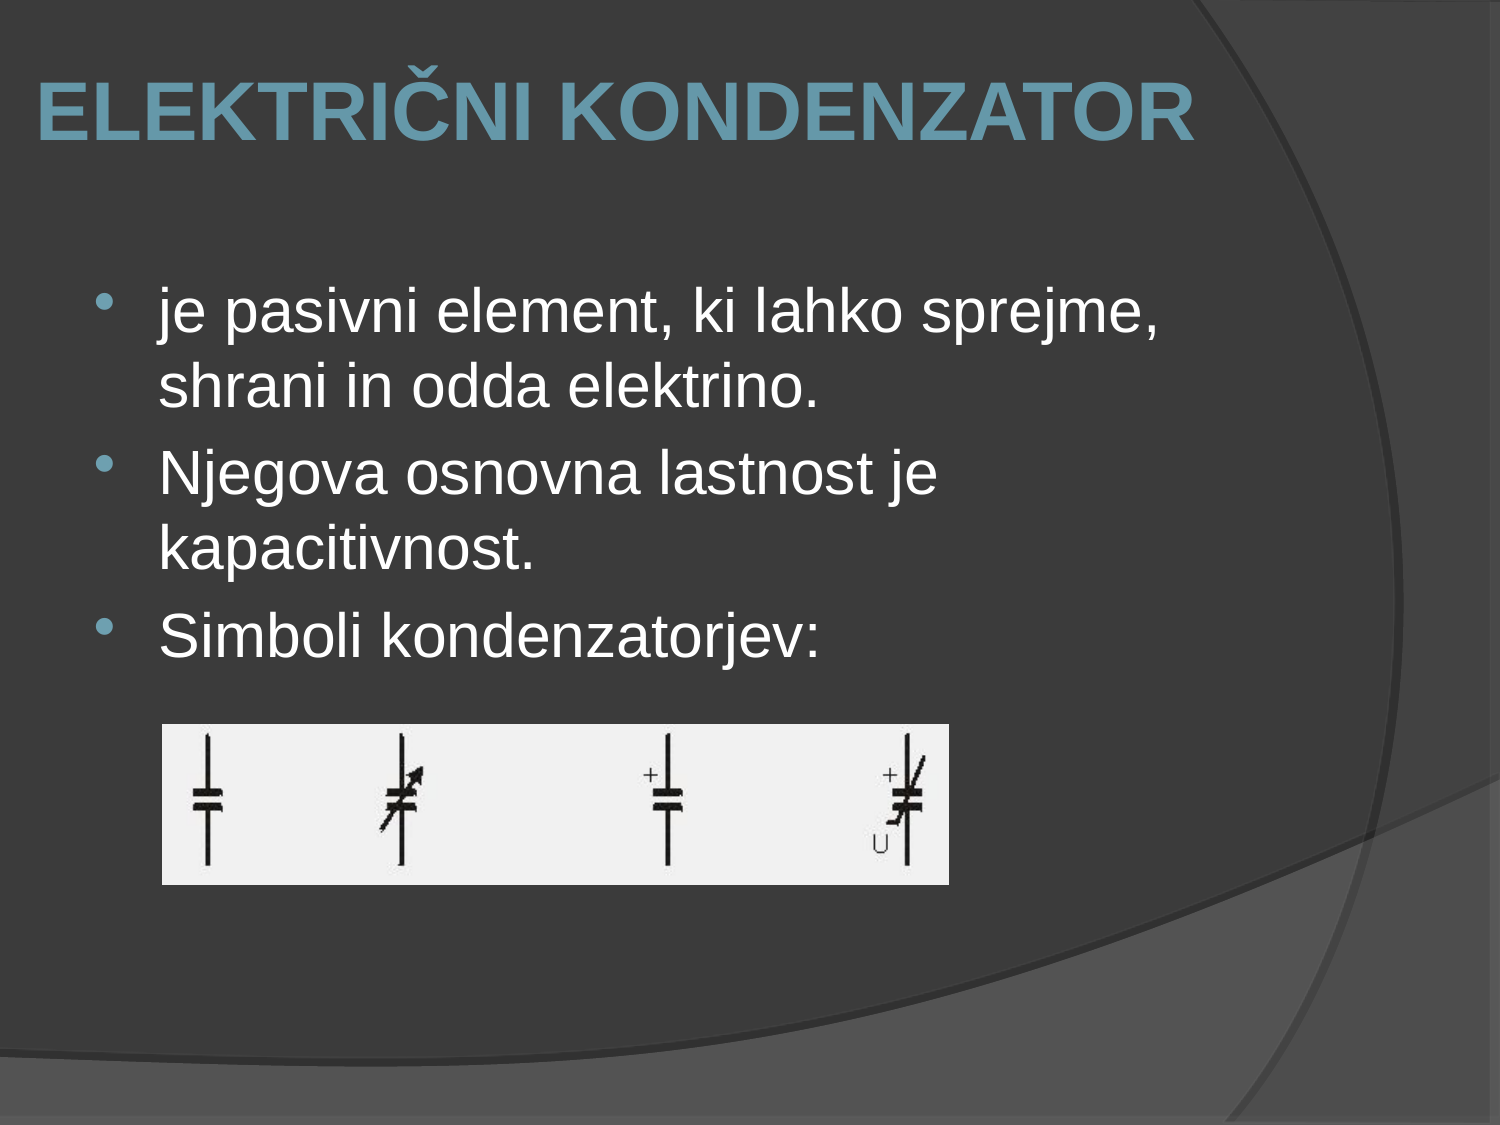

Električni kondenzator
# je pasivni element, ki lahko sprejme, shrani in odda elektrino.
Njegova osnovna lastnost je kapacitivnost.
Simboli kondenzatorjev: